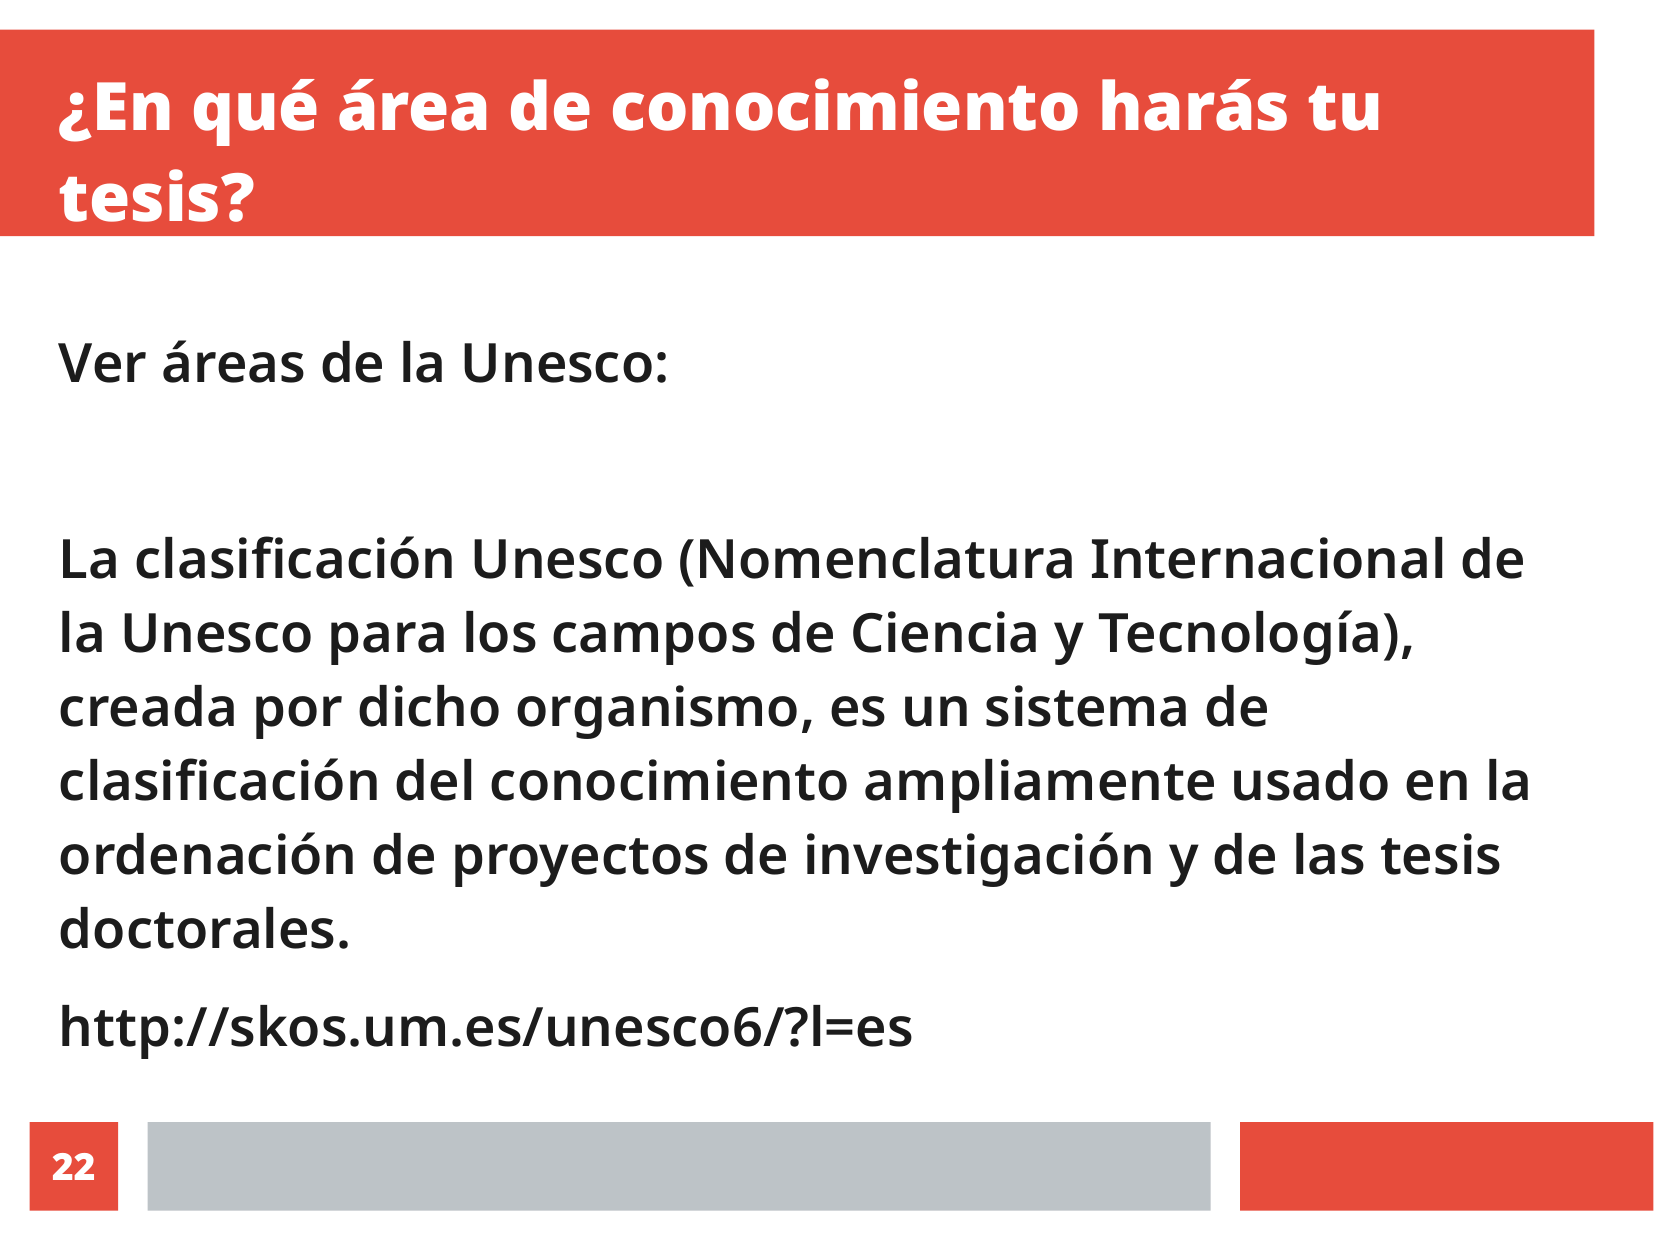

# ¿En qué área de conocimiento harás tu tesis?
Ver áreas de la Unesco:
La clasificación Unesco (Nomenclatura Internacional de la Unesco para los campos de Ciencia y Tecnología), creada por dicho organismo, es un sistema de clasificación del conocimiento ampliamente usado en la ordenación de proyectos de investigación y de las tesis doctorales.
http://skos.um.es/unesco6/?l=es
22